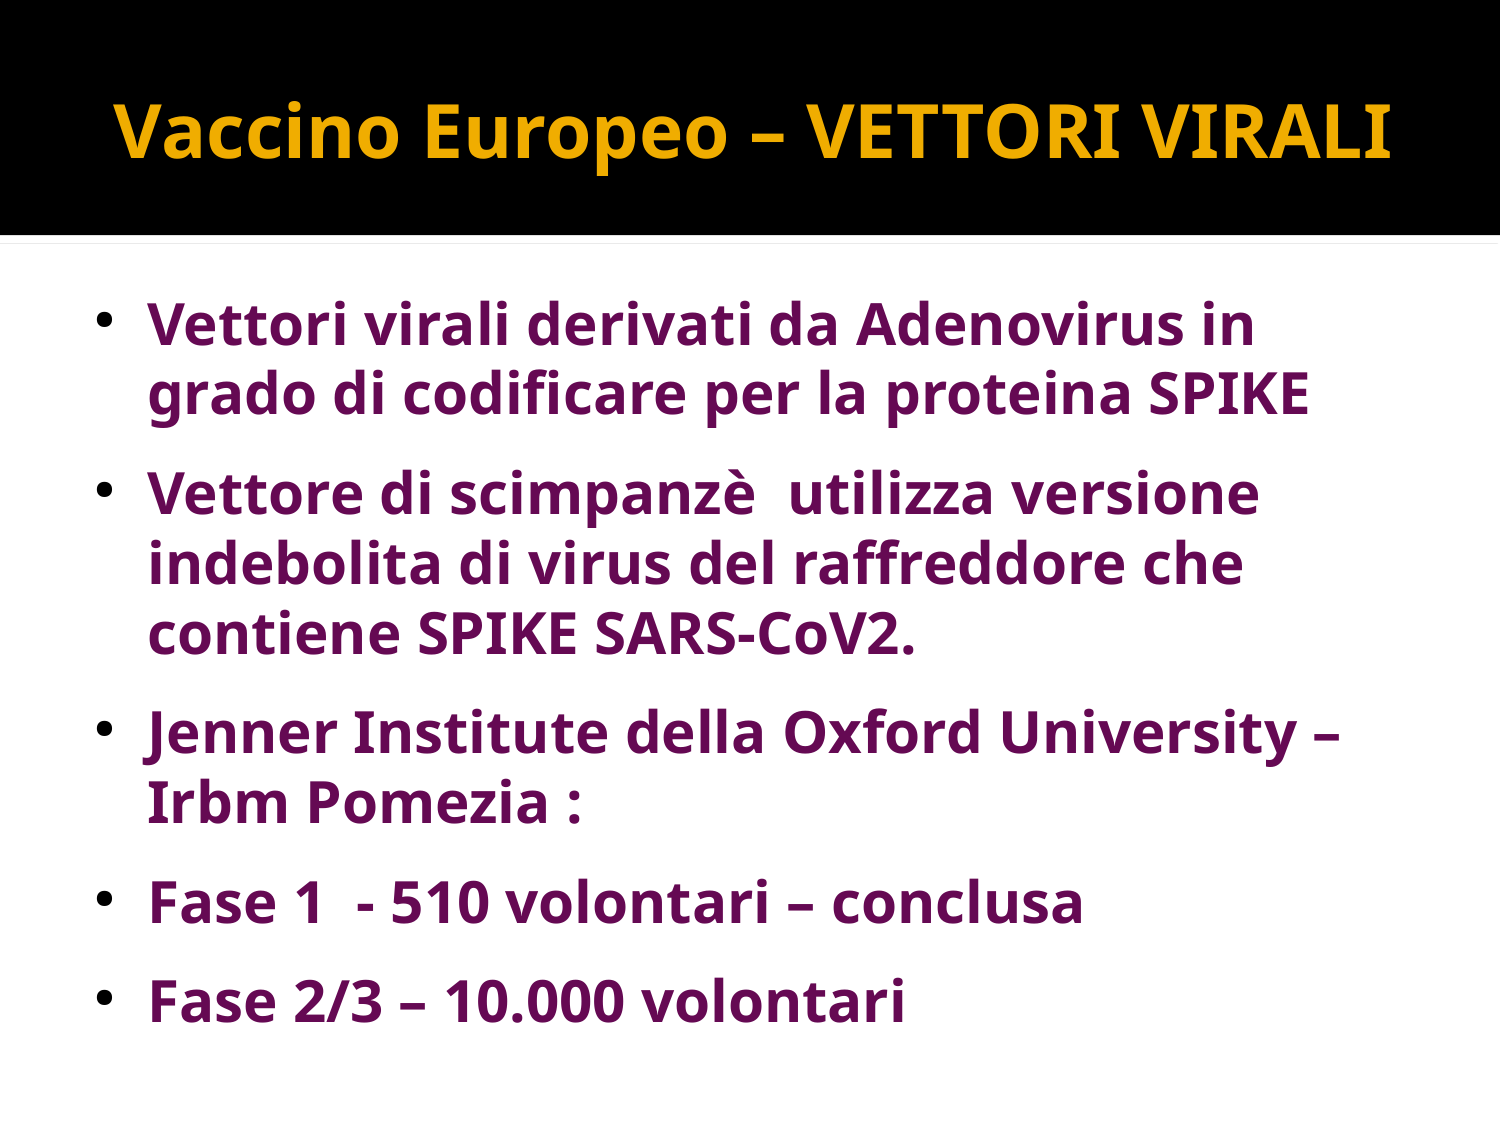

# Vaccino Europeo – VETTORI VIRALI
Vettori virali derivati da Adenovirus in grado di codificare per la proteina SPIKE
Vettore di scimpanzè utilizza versione indebolita di virus del raffreddore che contiene SPIKE SARS-CoV2.
Jenner Institute della Oxford University – Irbm Pomezia :
Fase 1 - 510 volontari – conclusa
Fase 2/3 – 10.000 volontari